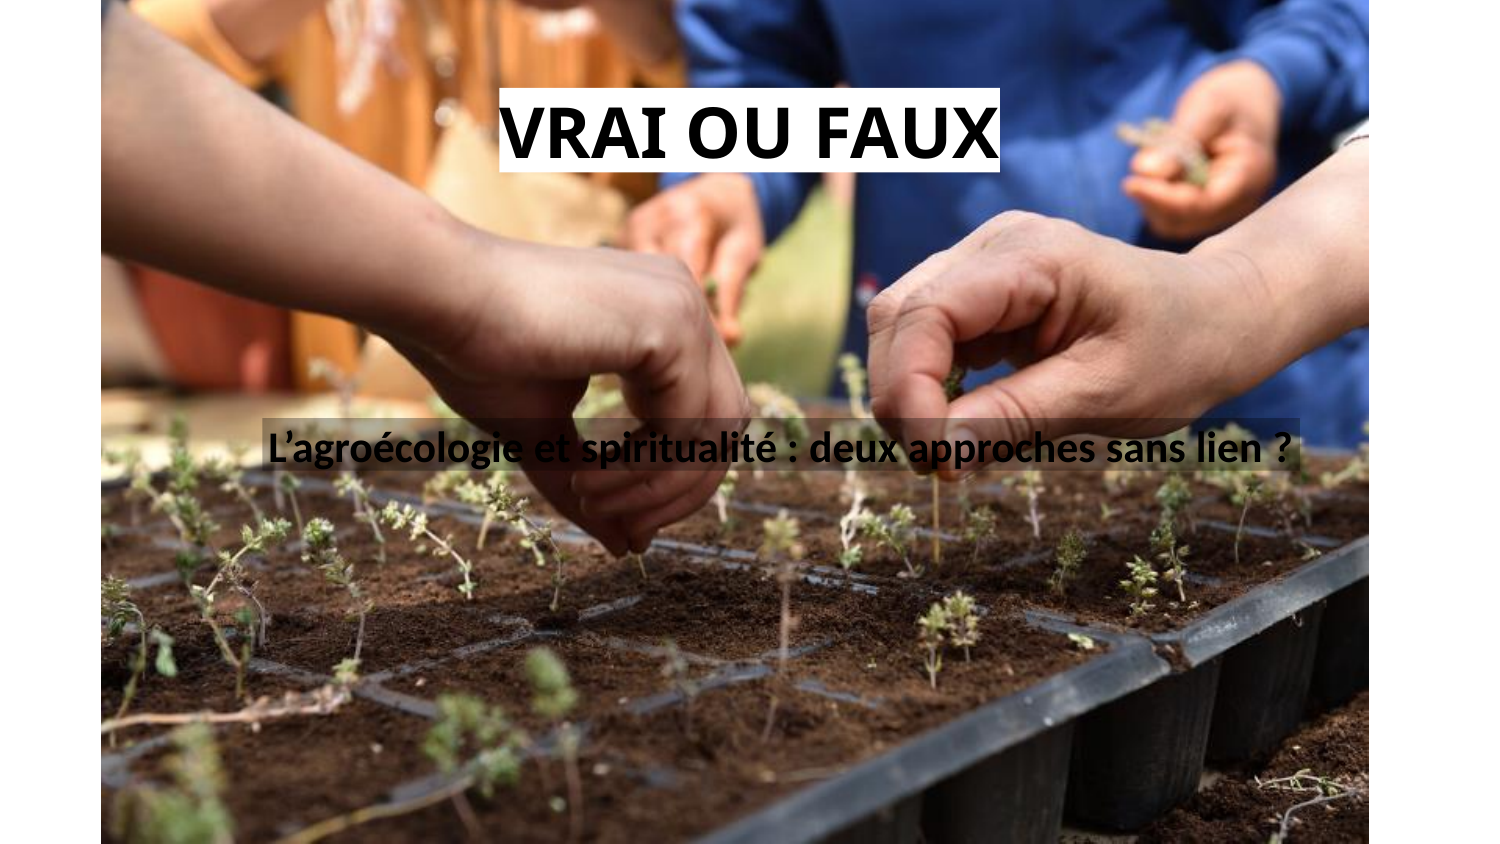

VRAI OU FAUX
L’agroécologie et spiritualité : deux approches sans lien ?